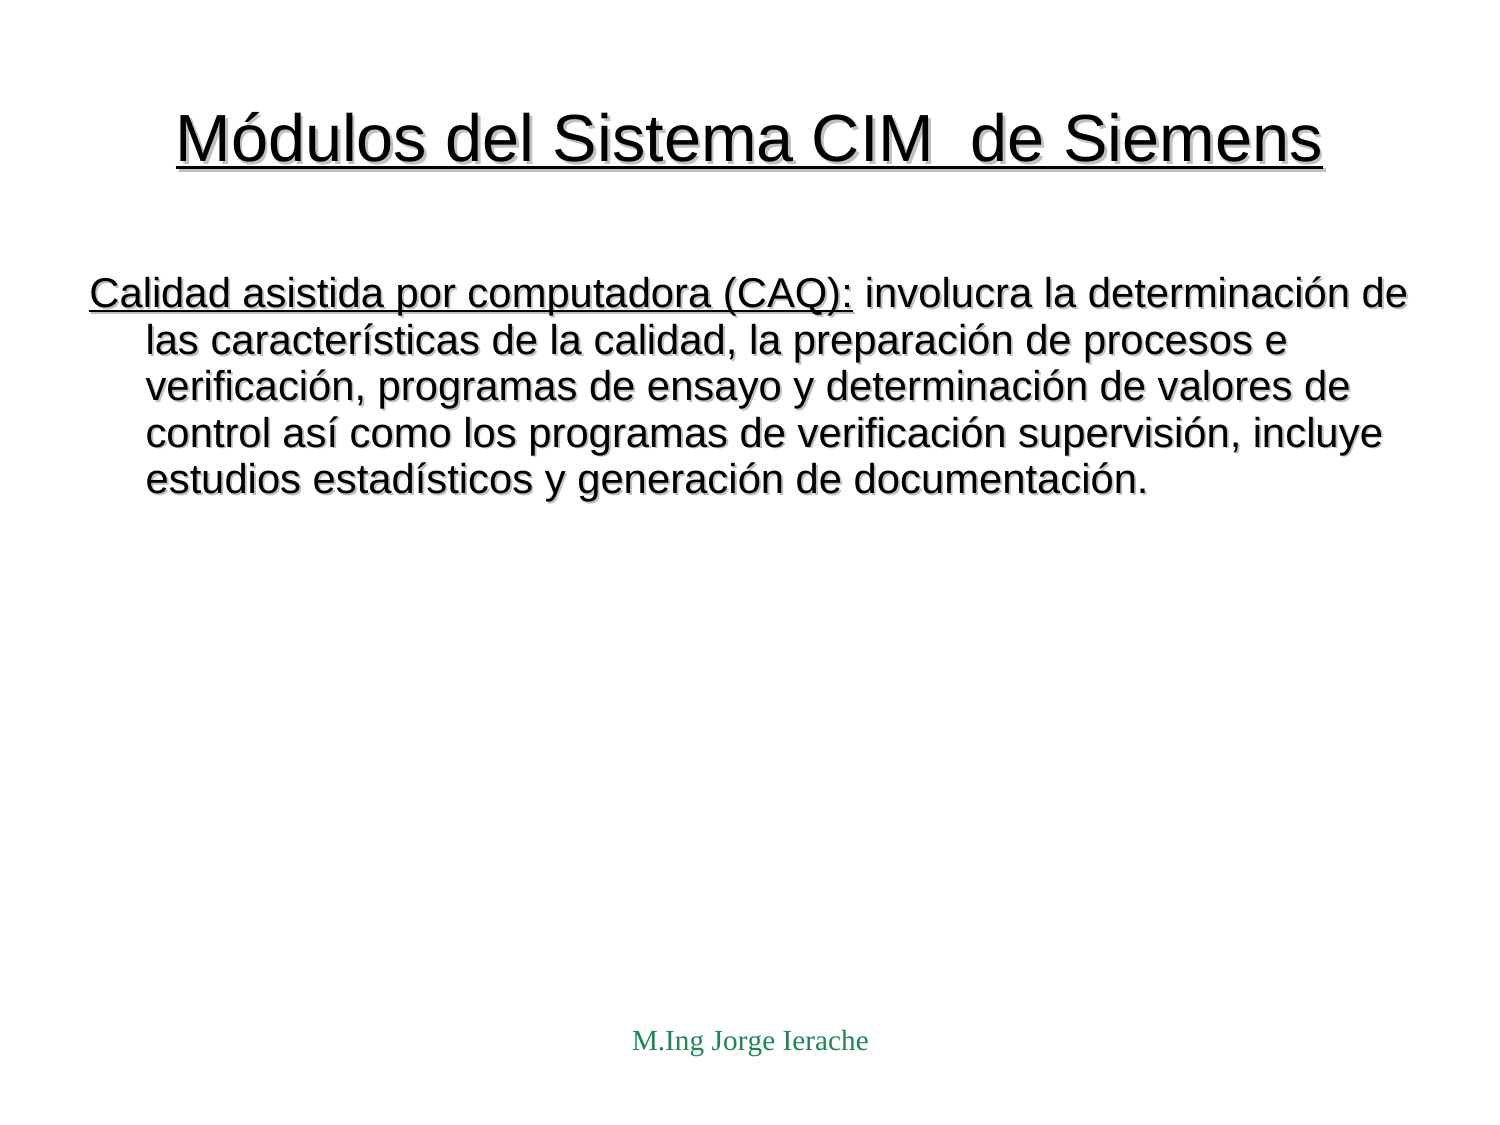

# Módulos del Sistema CIM de Siemens
Calidad asistida por computadora (CAQ): involucra la determinación de las características de la calidad, la preparación de procesos e verificación, programas de ensayo y determinación de valores de control así como los programas de verificación supervisión, incluye estudios estadísticos y generación de documentación.
M.Ing Jorge Ierache